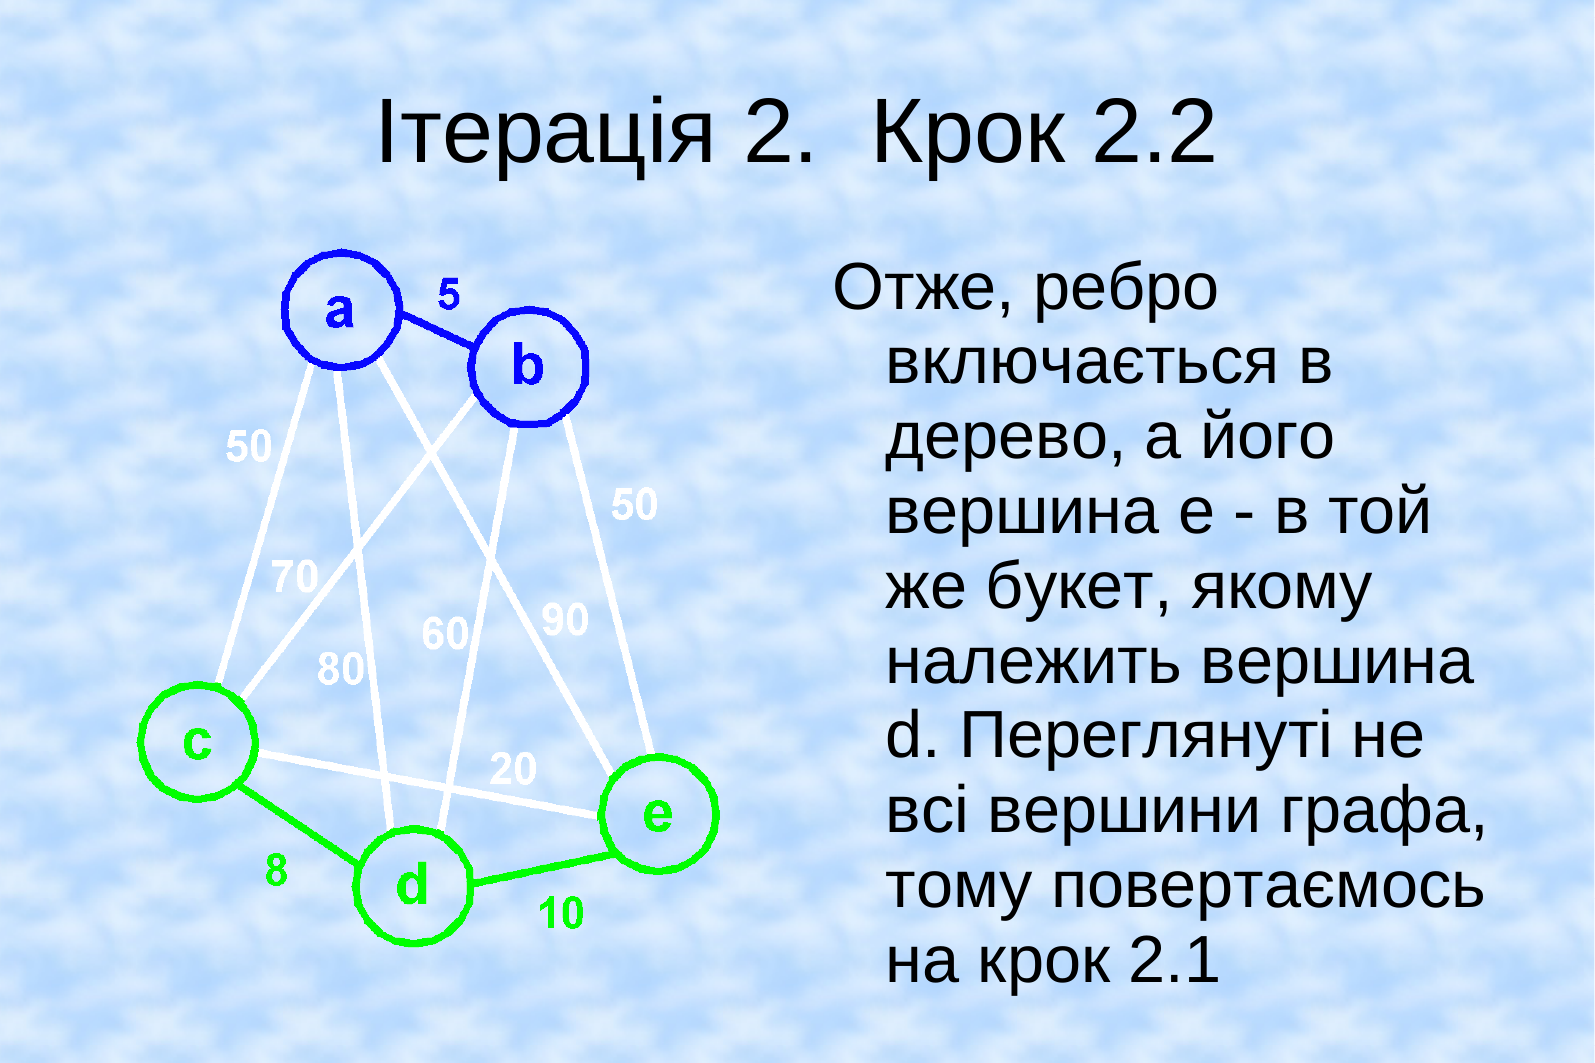

# Ітерація 2. Крок 2.2
Отже, ребро включається в дерево, а його вершина e - в той же букет, якому належить вершина d. Переглянуті не всі вершини графа, тому повертаємось на крок 2.1